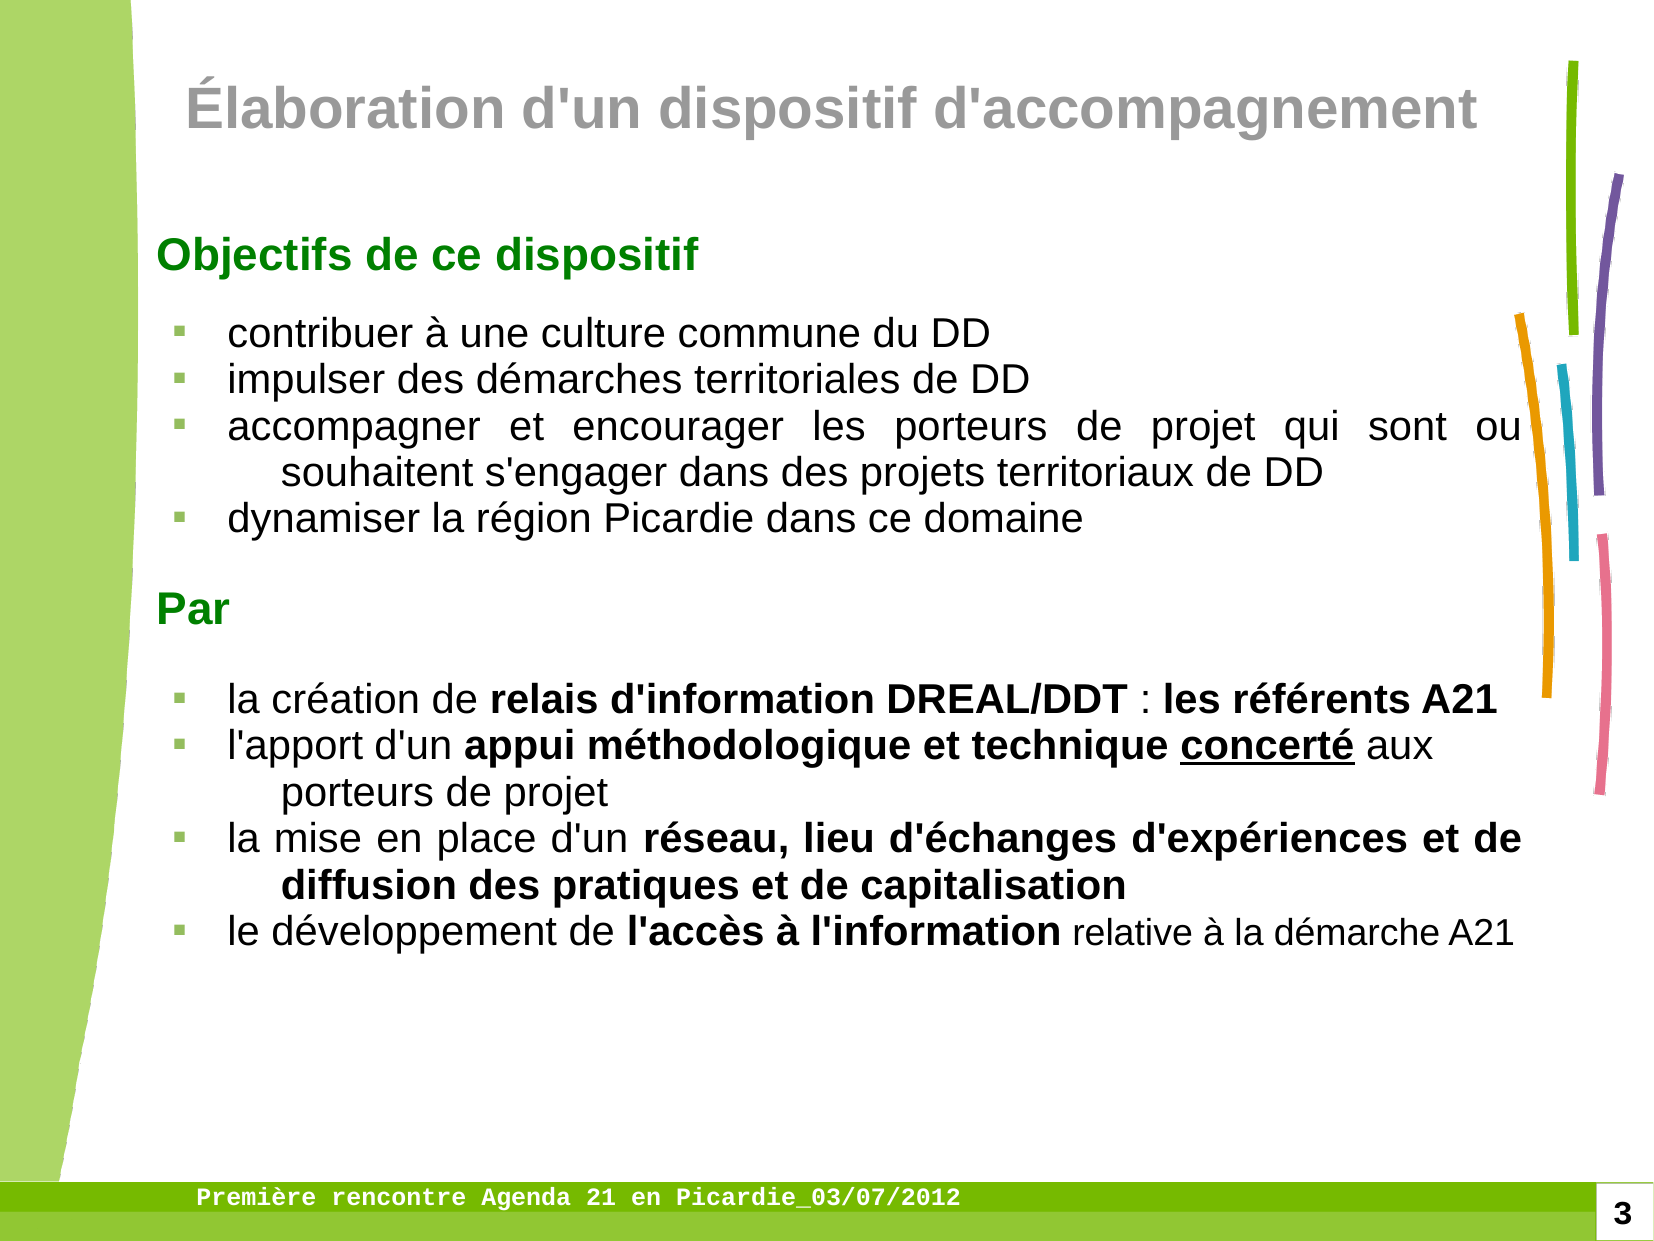

# Élaboration d'un dispositif d'accompagnement
Objectifs de ce dispositif
contribuer à une culture commune du DD
impulser des démarches territoriales de DD
accompagner et encourager les porteurs de projet qui sont ou souhaitent s'engager dans des projets territoriaux de DD
dynamiser la région Picardie dans ce domaine
Par
la création de relais d'information DREAL/DDT : les référents A21
l'apport d'un appui méthodologique et technique concerté aux porteurs de projet
la mise en place d'un réseau, lieu d'échanges d'expériences et de diffusion des pratiques et de capitalisation
le développement de l'accès à l'information relative à la démarche A21
3